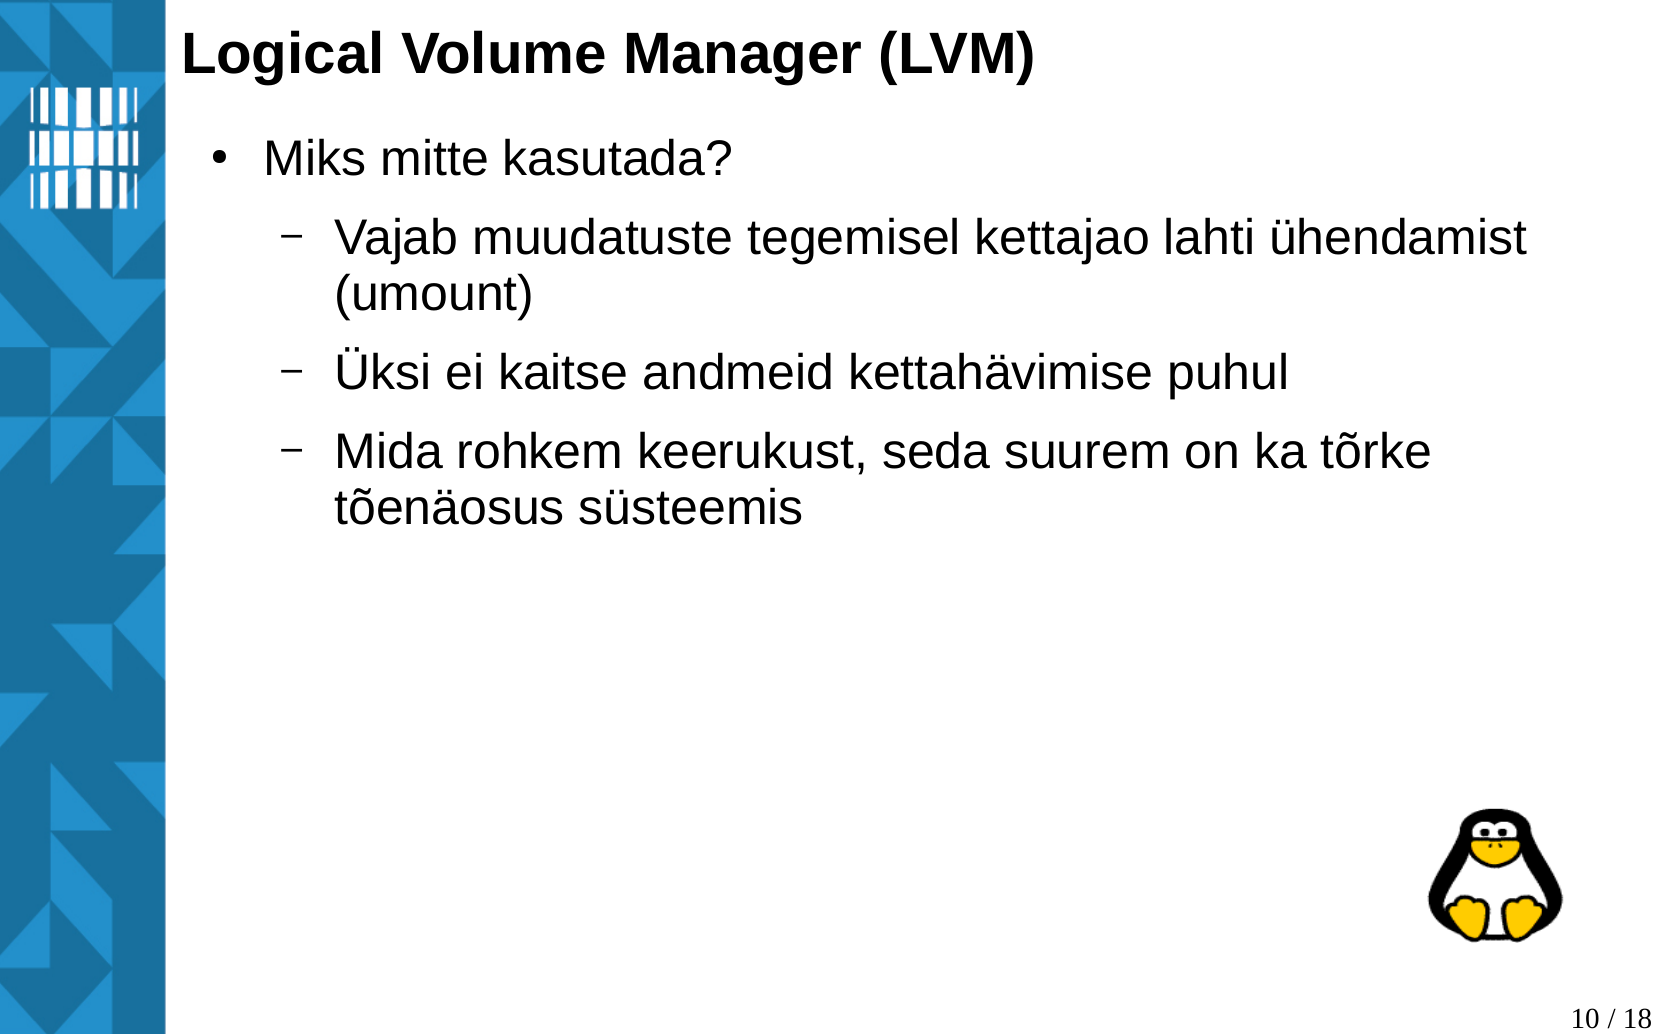

# Logical Volume Manager (LVM)
Miks mitte kasutada?
Vajab muudatuste tegemisel kettajao lahti ühendamist (umount)
Üksi ei kaitse andmeid kettahävimise puhul
Mida rohkem keerukust, seda suurem on ka tõrke tõenäosus süsteemis